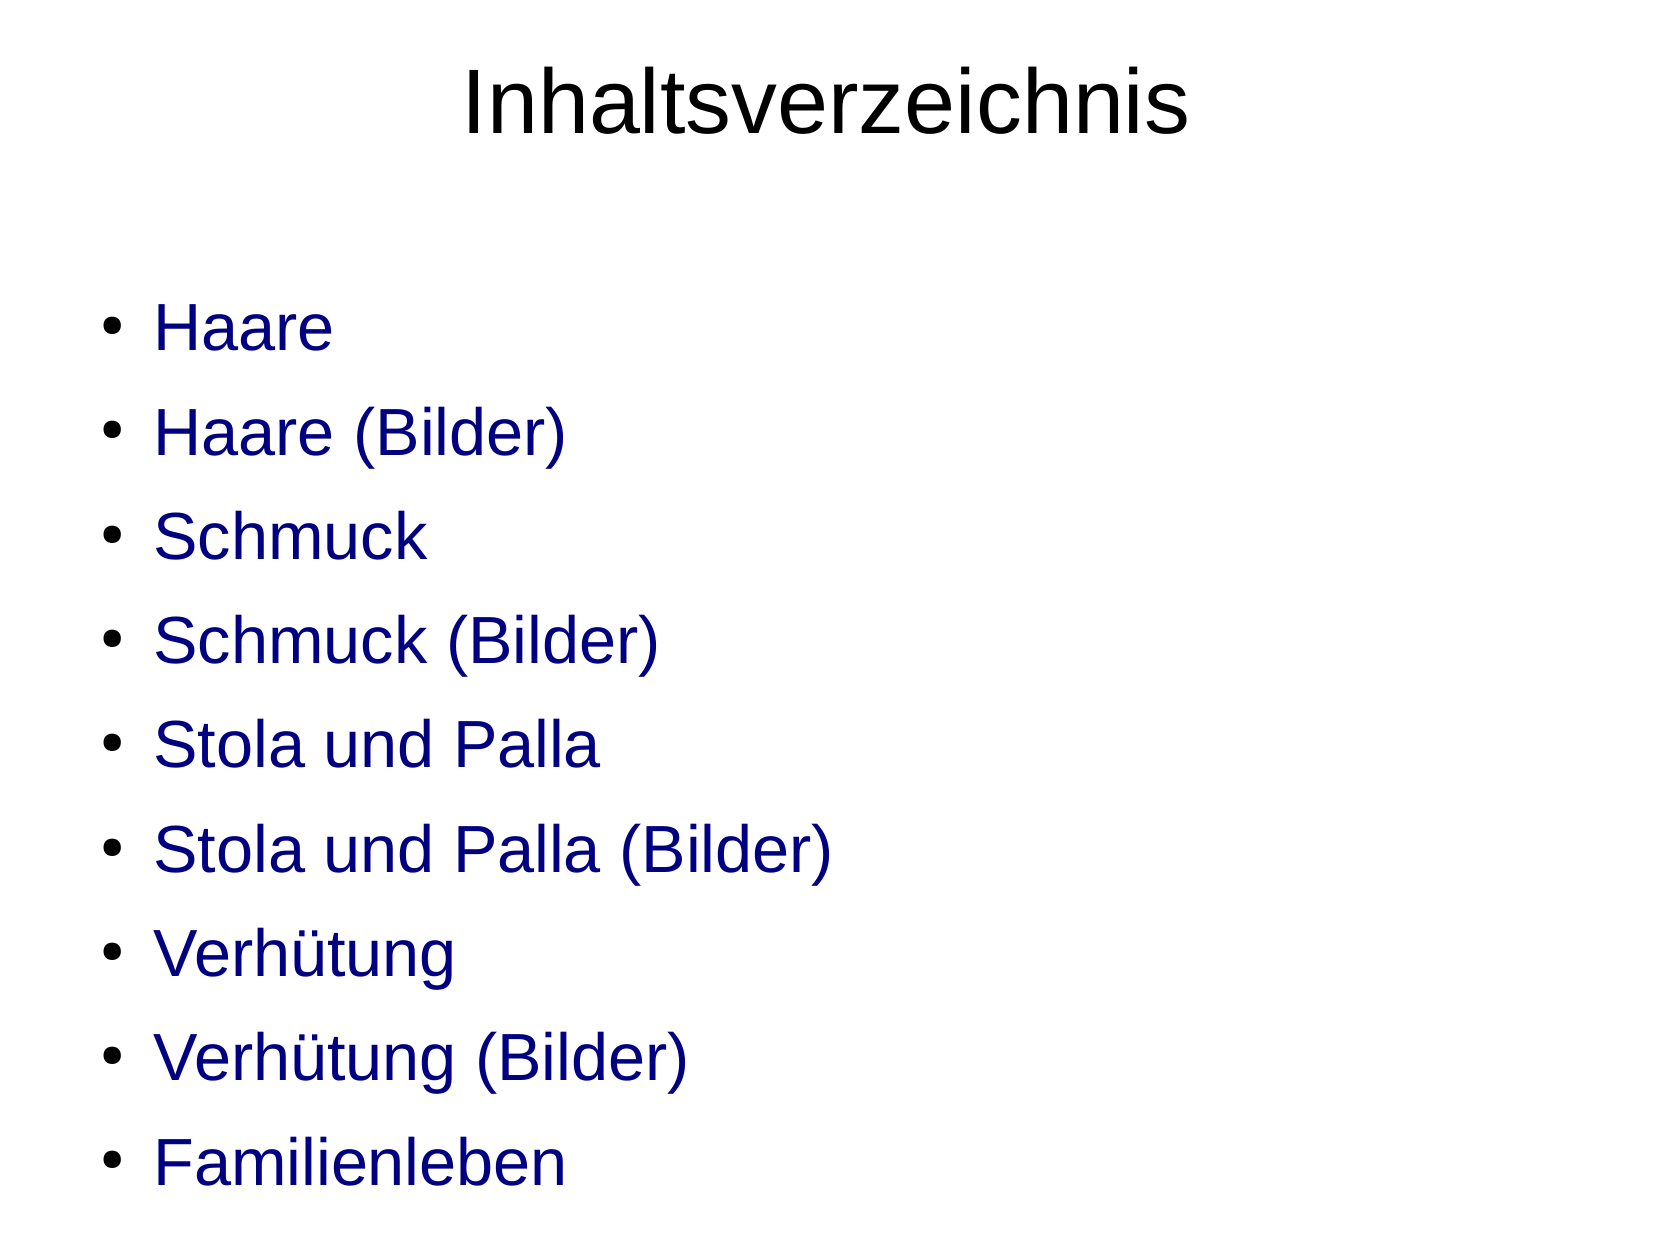

# Inhaltsverzeichnis
Haare
Haare (Bilder)
Schmuck
Schmuck (Bilder)
Stola und Palla
Stola und Palla (Bilder)
Verhütung
Verhütung (Bilder)
Familienleben